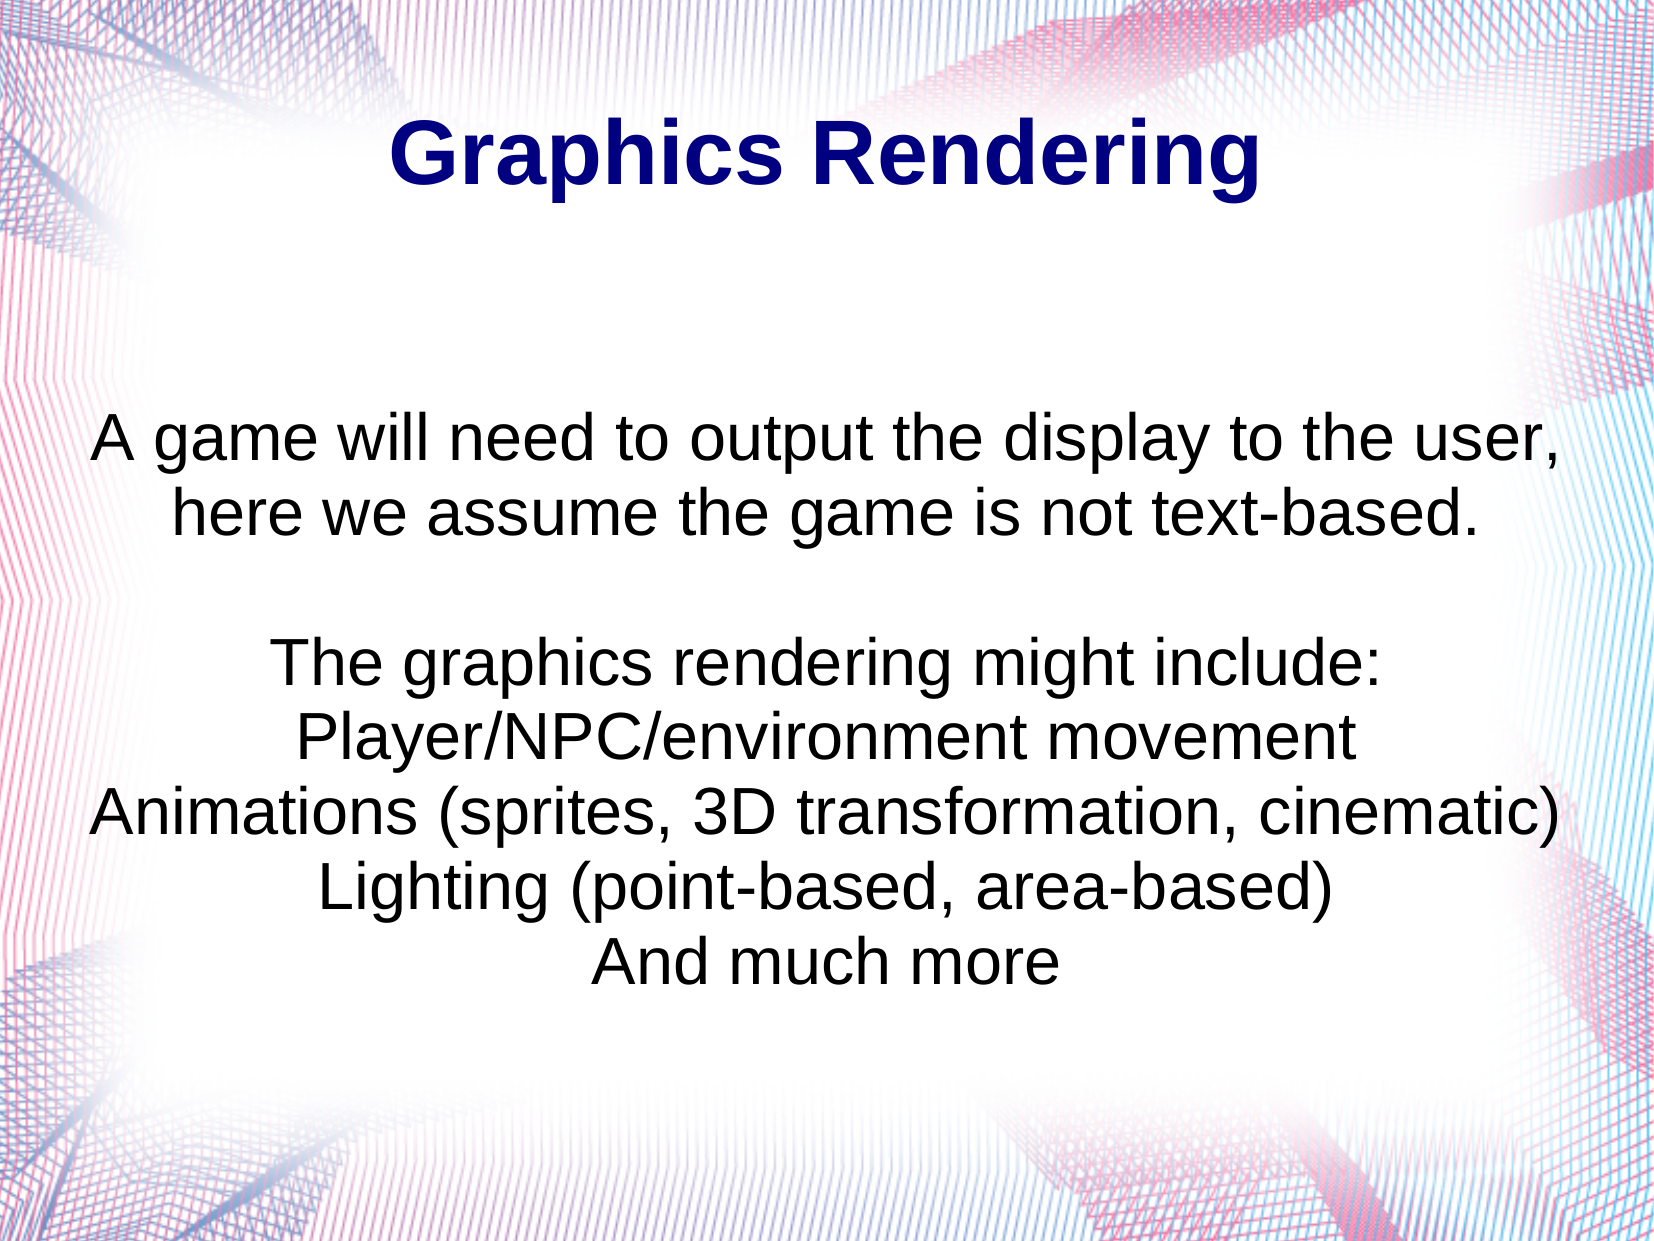

# Graphics Rendering
A game will need to output the display to the user, here we assume the game is not text-based.
The graphics rendering might include:
Player/NPC/environment movement
Animations (sprites, 3D transformation, cinematic)
Lighting (point-based, area-based)
And much more